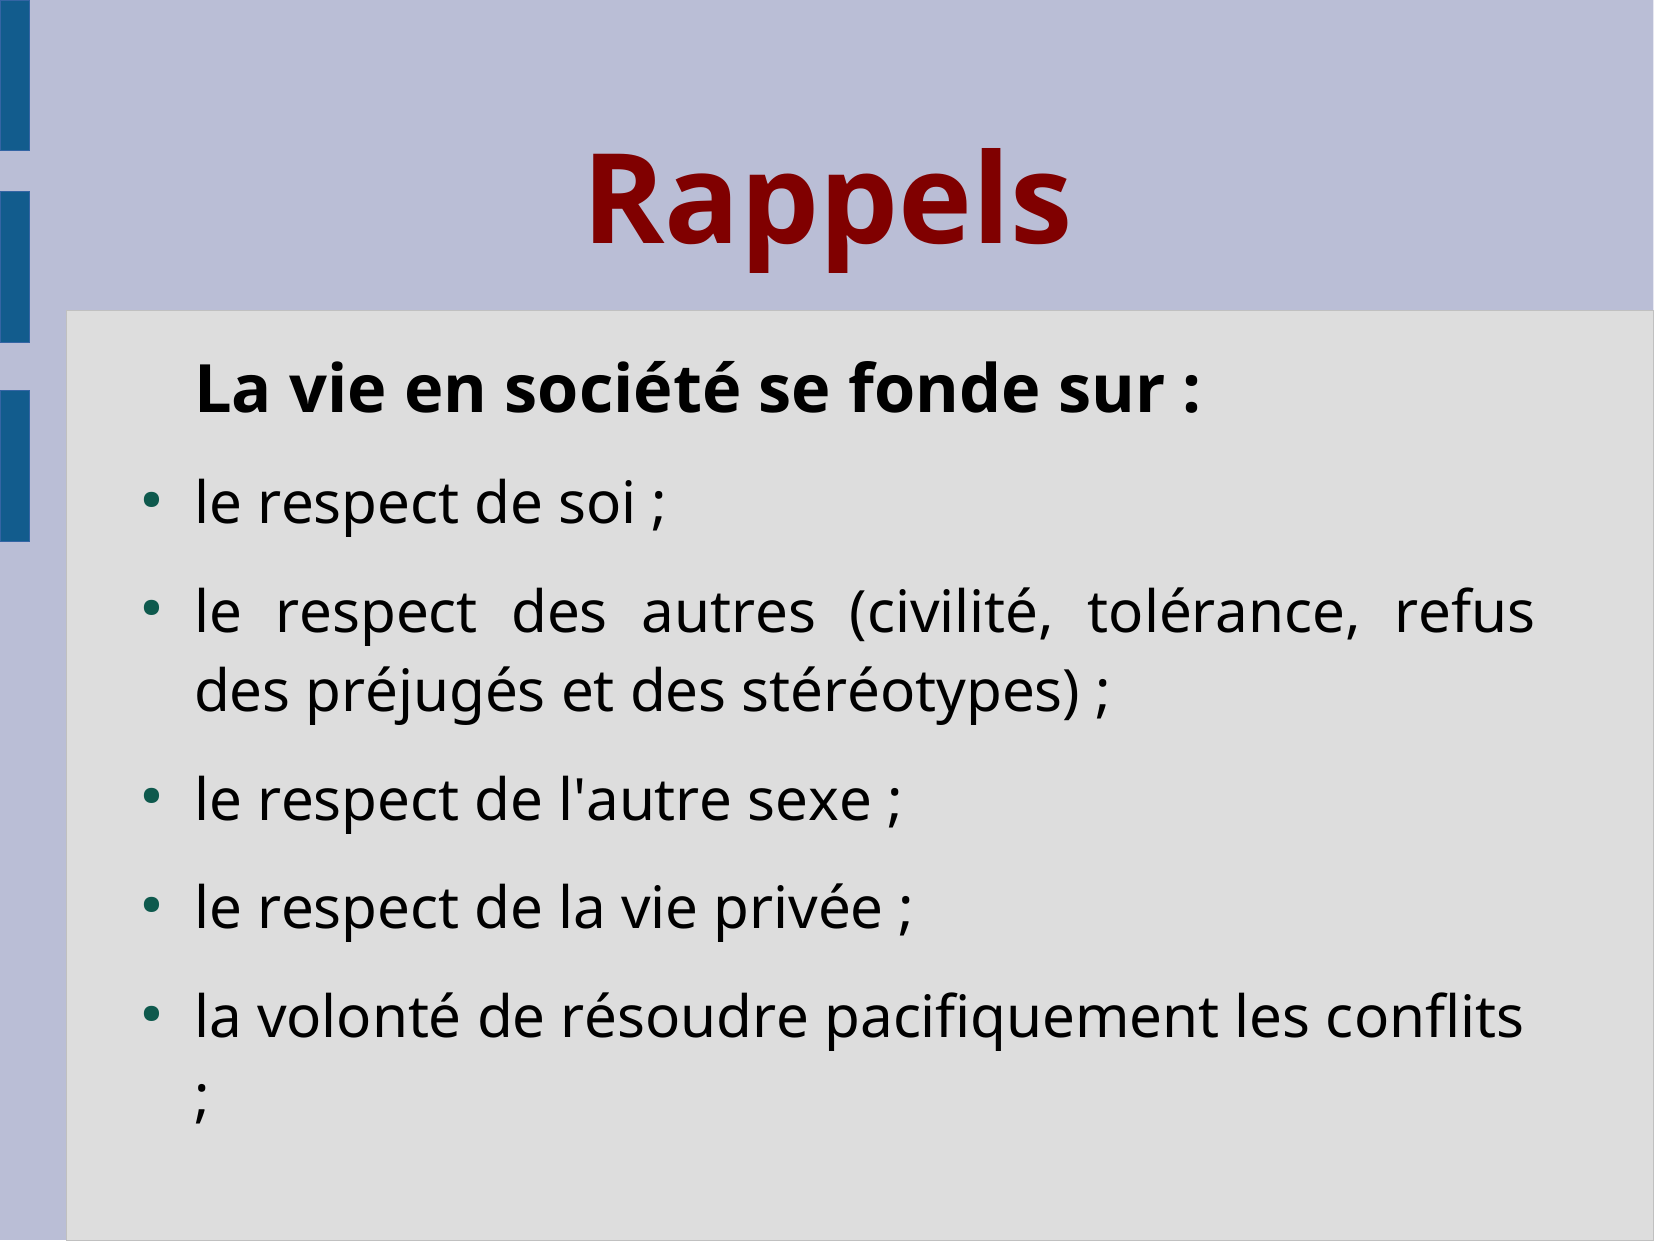

# Rappels
La vie en société se fonde sur :
le respect de soi ;
le respect des autres (civilité, tolérance, refus des préjugés et des stéréotypes) ;
le respect de l'autre sexe ;
le respect de la vie privée ;
la volonté de résoudre pacifiquement les conflits ;